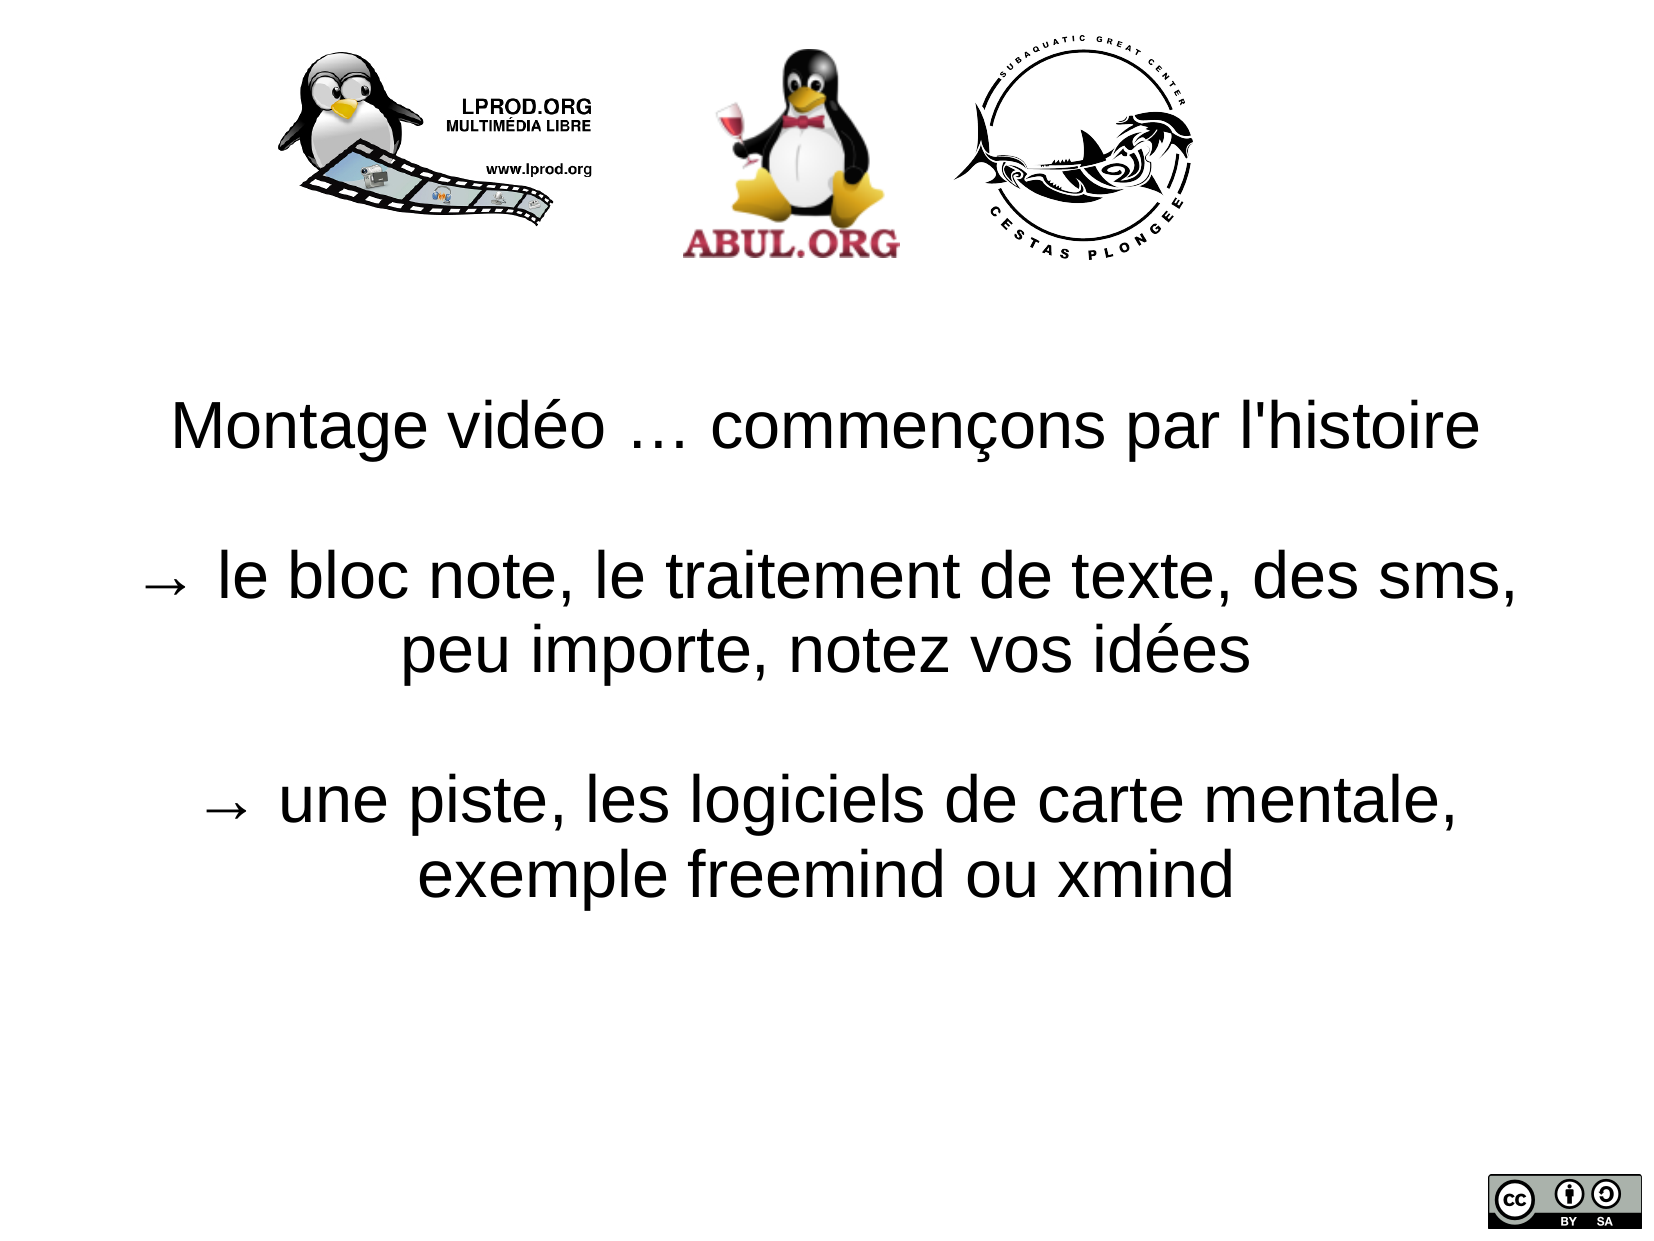

# Montage vidéo … commençons par l'histoire
→ le bloc note, le traitement de texte, des sms, peu importe, notez vos idées
→ une piste, les logiciels de carte mentale, exemple freemind ou xmind